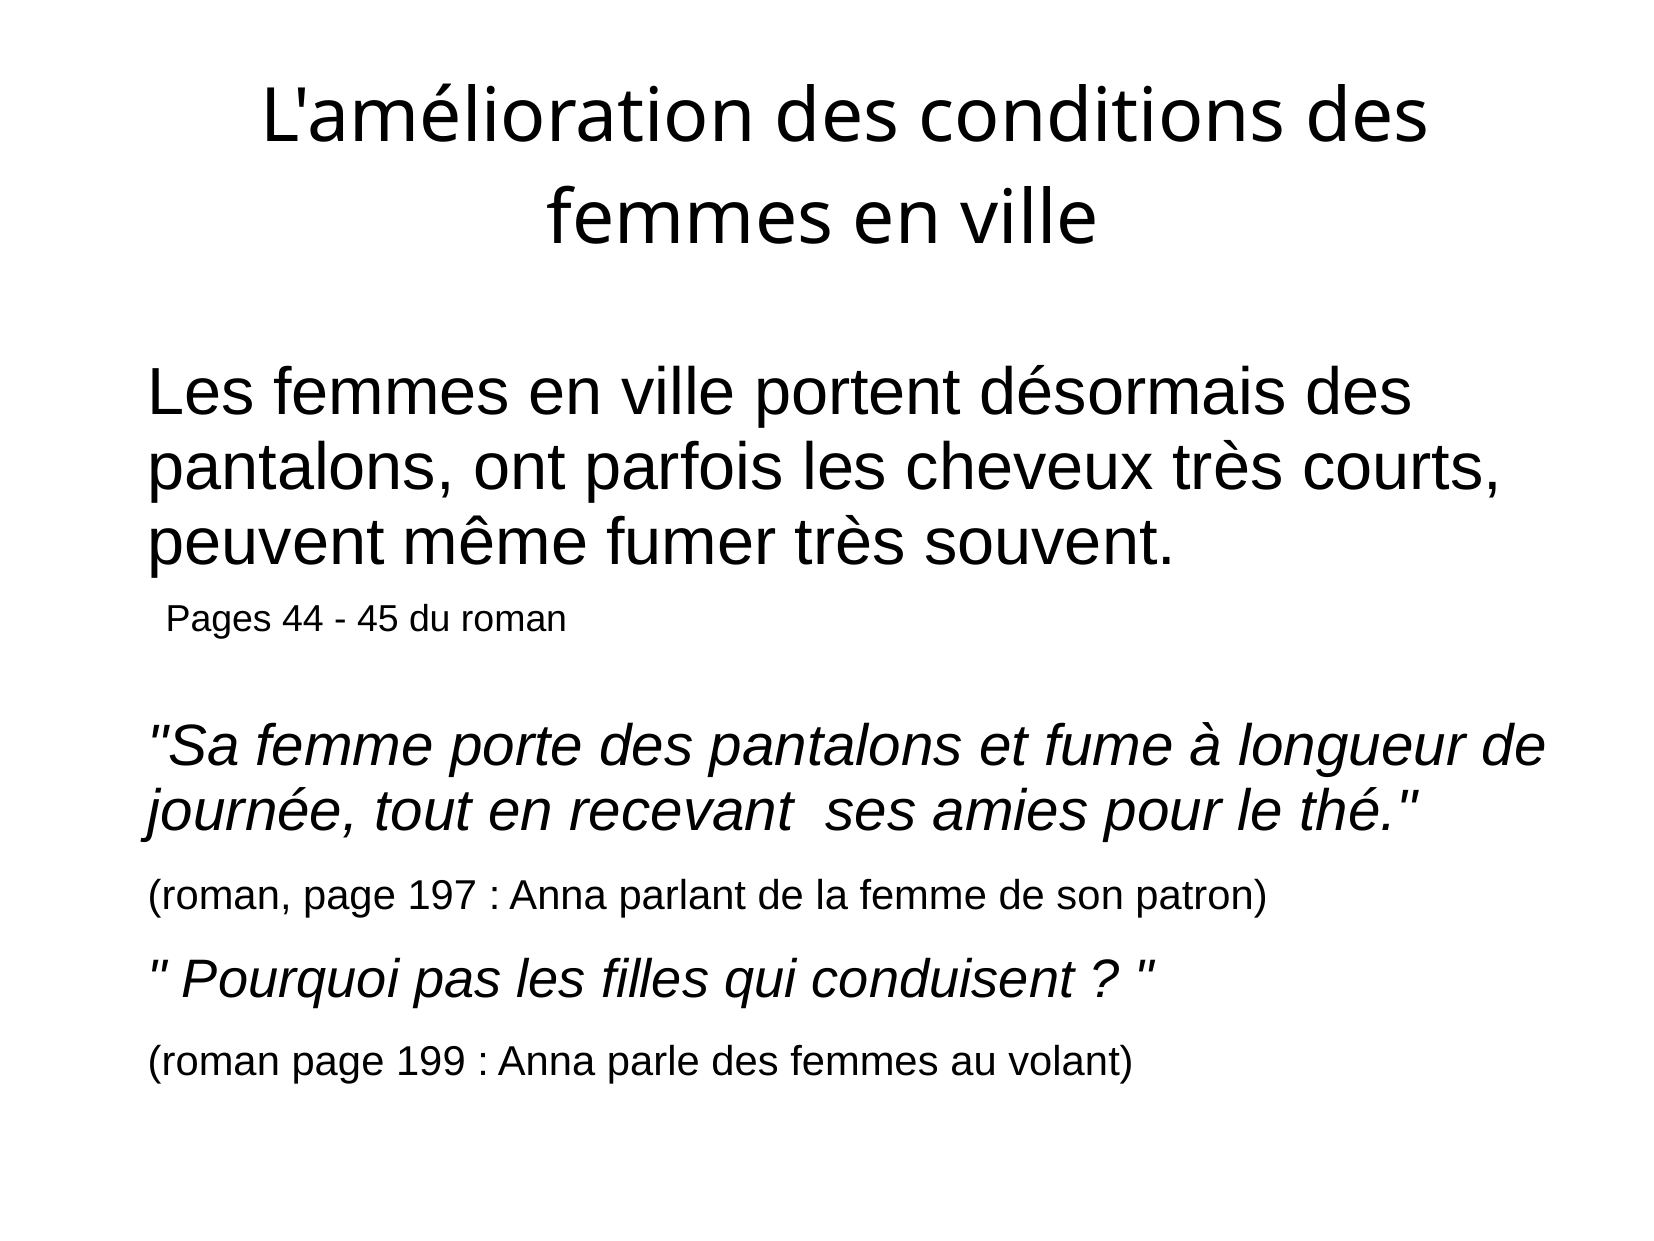

# L'amélioration des conditions des femmes en ville
Les femmes en ville portent désormais des pantalons, ont parfois les cheveux très courts, peuvent même fumer très souvent.
"Sa femme porte des pantalons et fume à longueur de journée, tout en recevant ses amies pour le thé."
(roman, page 197 : Anna parlant de la femme de son patron)
" Pourquoi pas les filles qui conduisent ? "
(roman page 199 : Anna parle des femmes au volant)
Pages 44 - 45 du roman